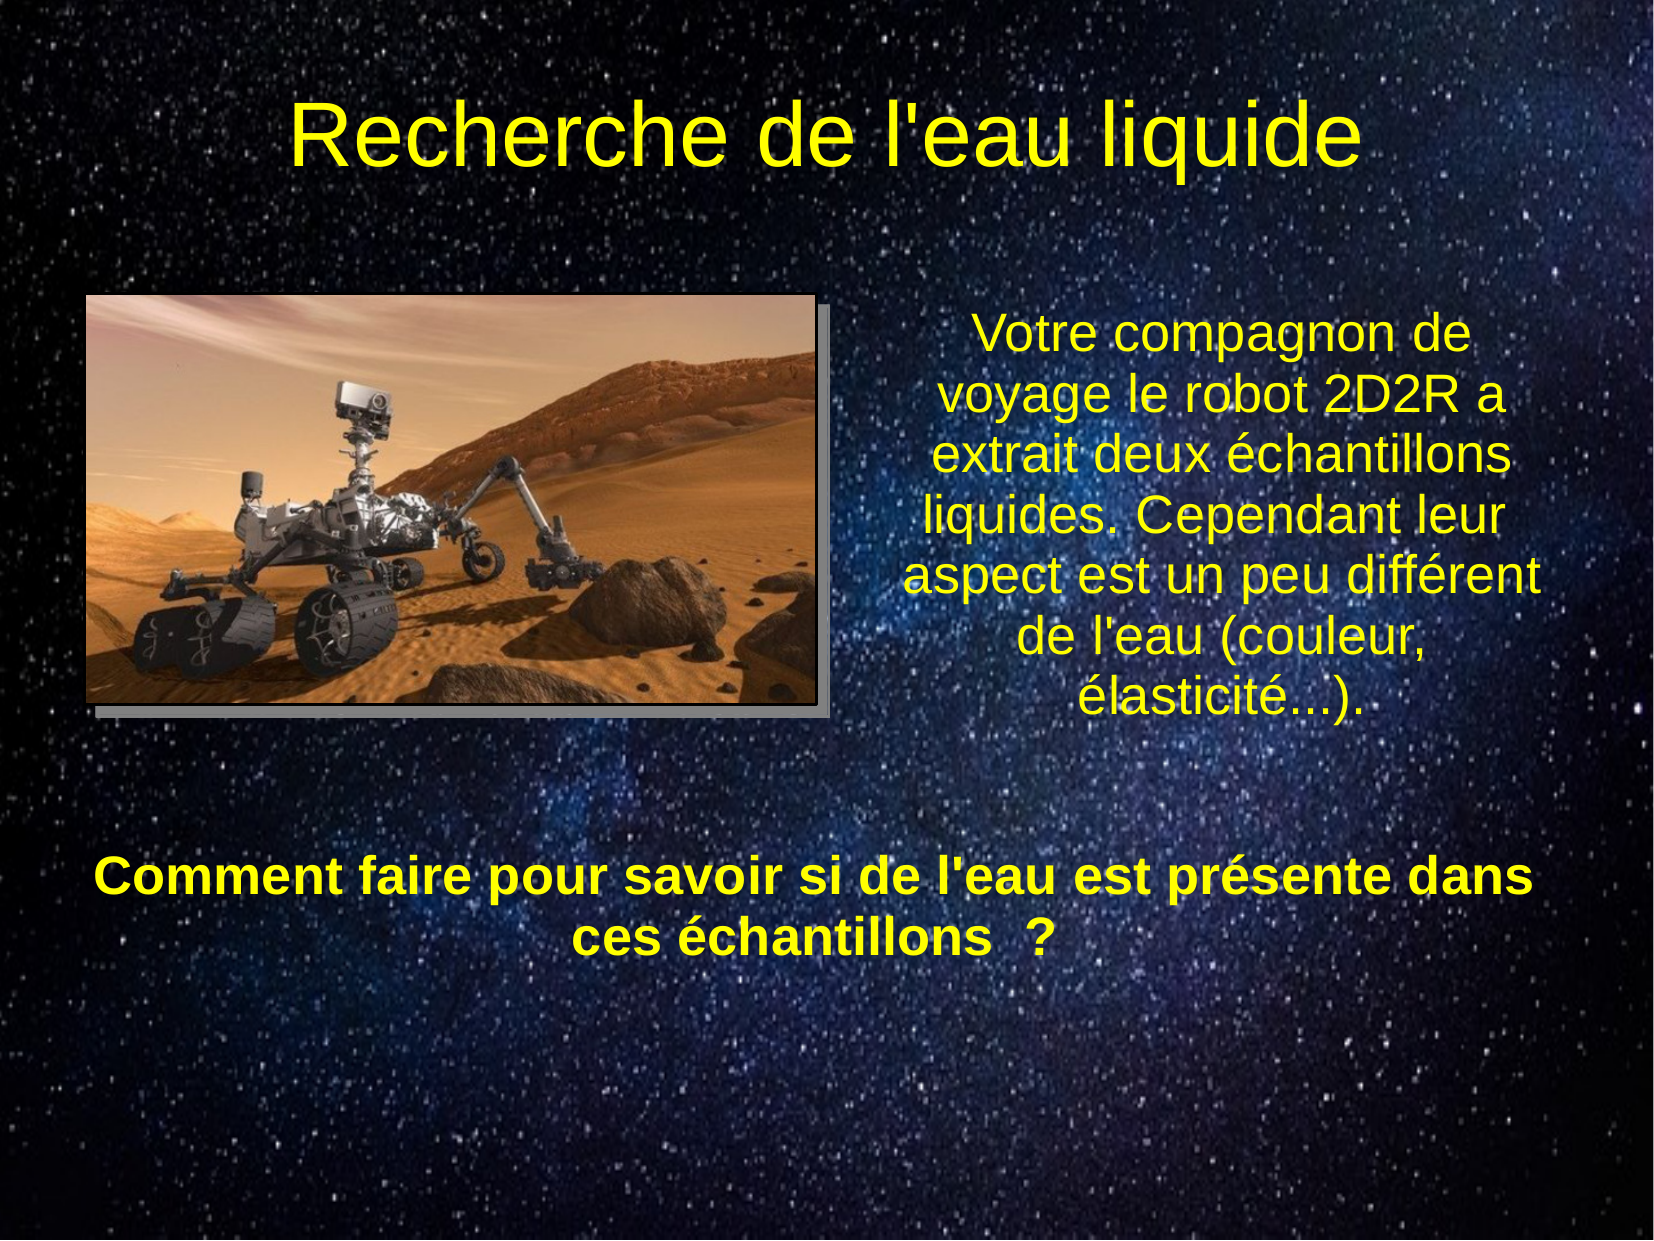

# Recherche de l'eau liquide
Votre compagnon de voyage le robot 2D2R a extrait deux échantillons liquides. Cependant leur aspect est un peu différent de l'eau (couleur, élasticité...).
Comment faire pour savoir si de l'eau est présente dans ces échantillons  ?